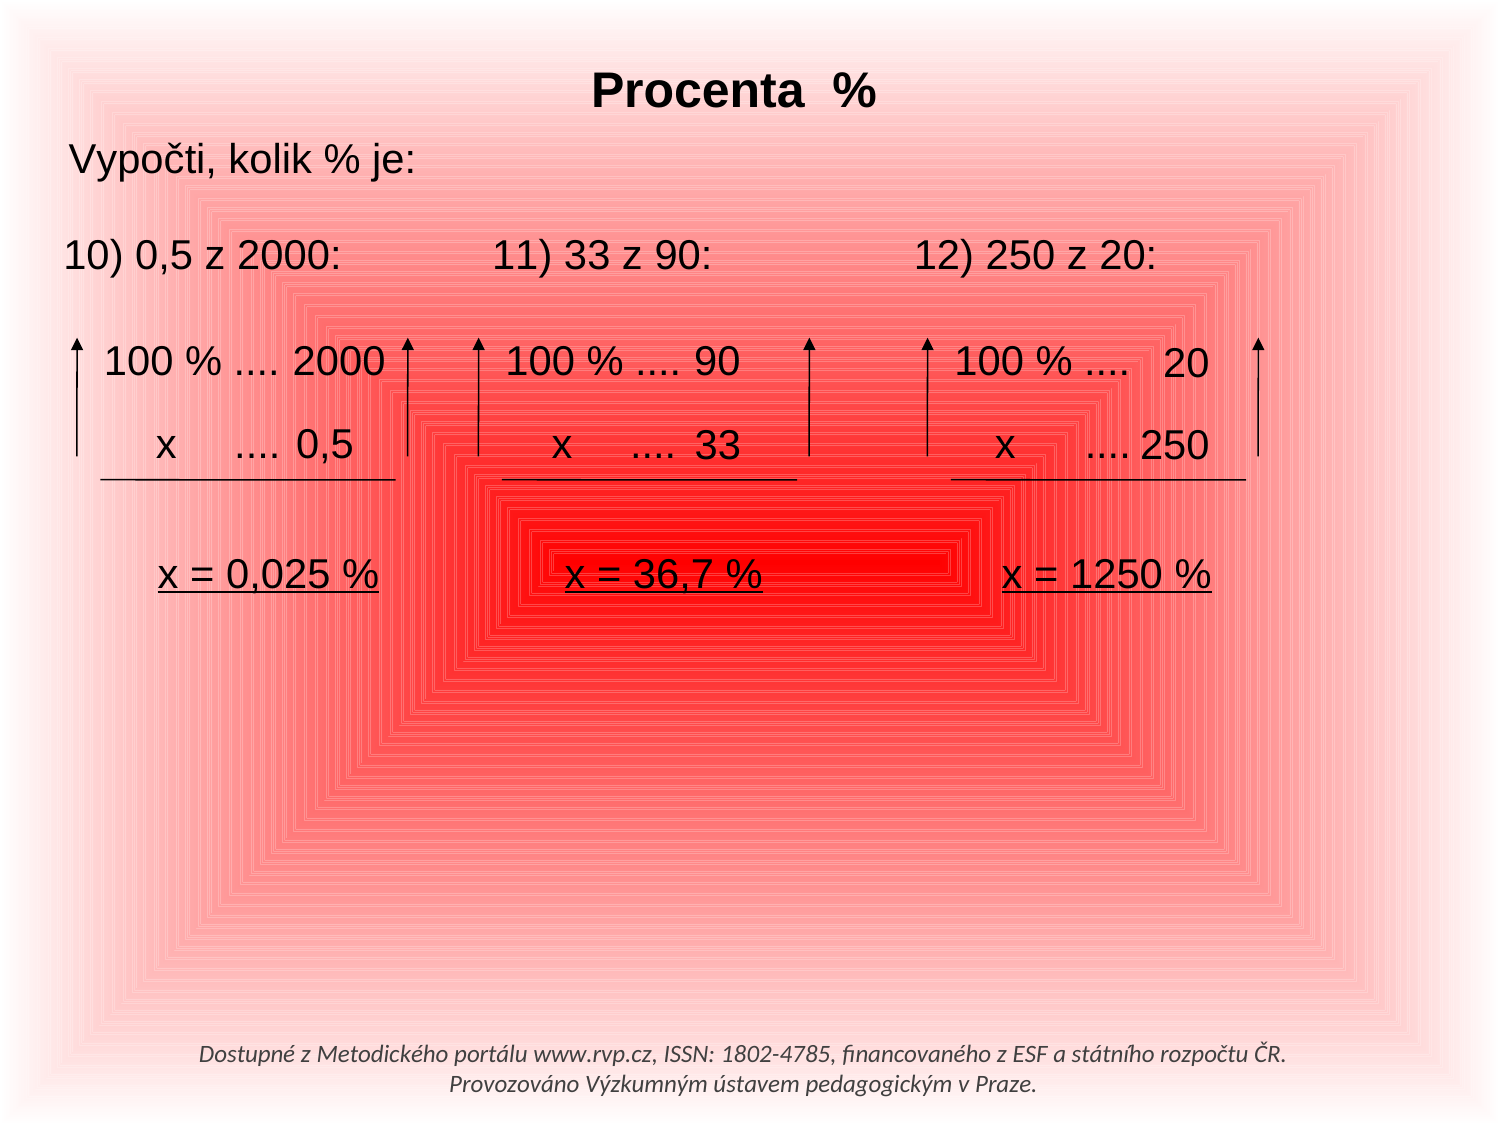

Procenta %
Vypočti, kolik % je:
10) 0,5 z 2000:
11) 33 z 90:
12) 250 z 20:
100 % ....
 2000
100 % ....
90
100 % ....
20
 x ....
0,5
 x ....
 x ....
33
250
x = 0,025 %
x = 36,7 %
x = 1250 %
Dostupné z Metodického portálu www.rvp.cz, ISSN: 1802-4785, financovaného z ESF a státního rozpočtu ČR. Provozováno Výzkumným ústavem pedagogickým v Praze.